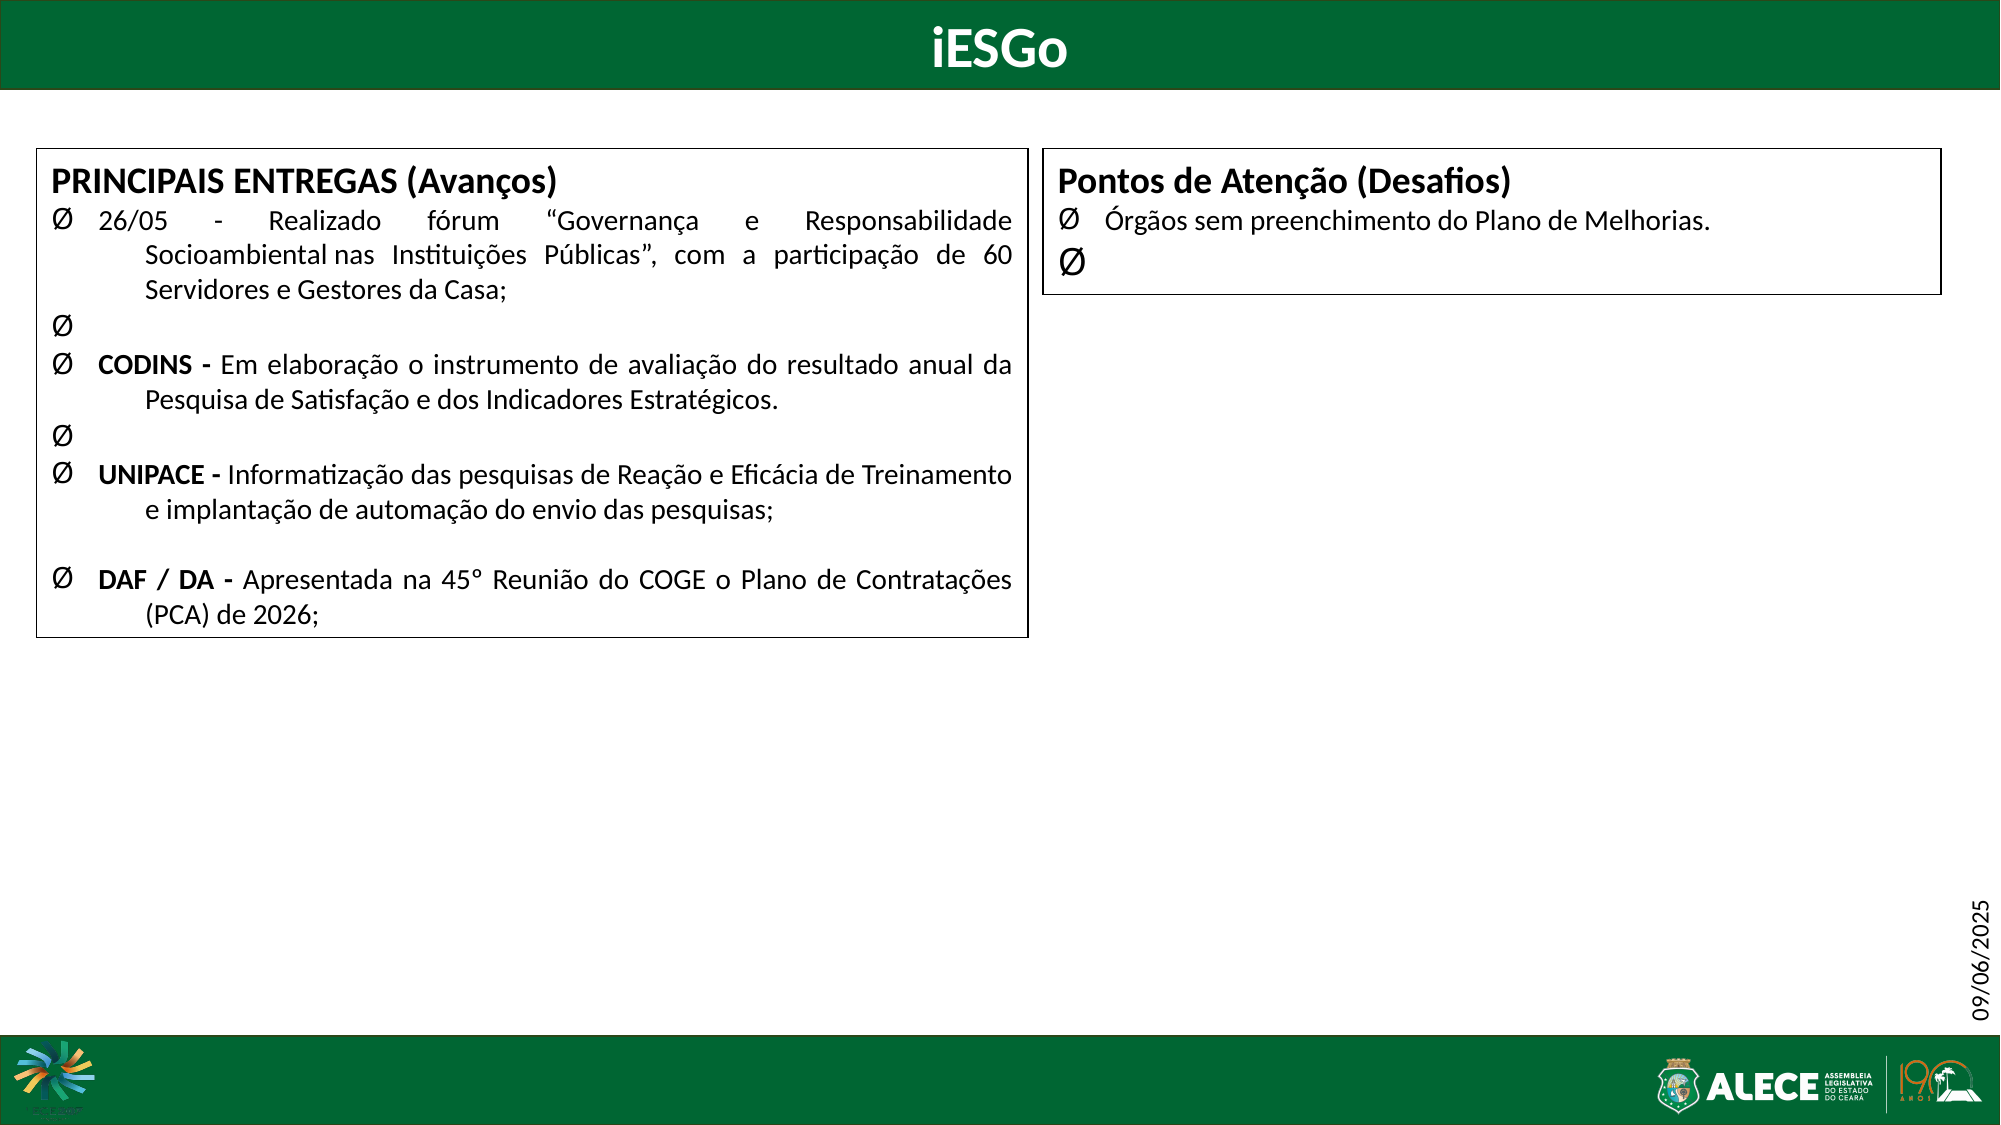

iESGo
PRINCIPAIS ENTREGAS (Avanços)
26/05 - Realizado fórum “Governança e Responsabilidade Socioambiental nas Instituições Públicas”, com a participação de 60 Servidores e Gestores da Casa;
CODINS - Em elaboração o instrumento de avaliação do resultado anual da Pesquisa de Satisfação e dos Indicadores Estratégicos.
UNIPACE - Informatização das pesquisas de Reação e Eficácia de Treinamento e implantação de automação do envio das pesquisas;
DAF / DA - Apresentada na 45º Reunião do COGE o Plano de Contratações (PCA) de 2026;
Pontos de Atenção (Desafios)
Órgãos sem preenchimento do Plano de Melhorias.
09/06/2025